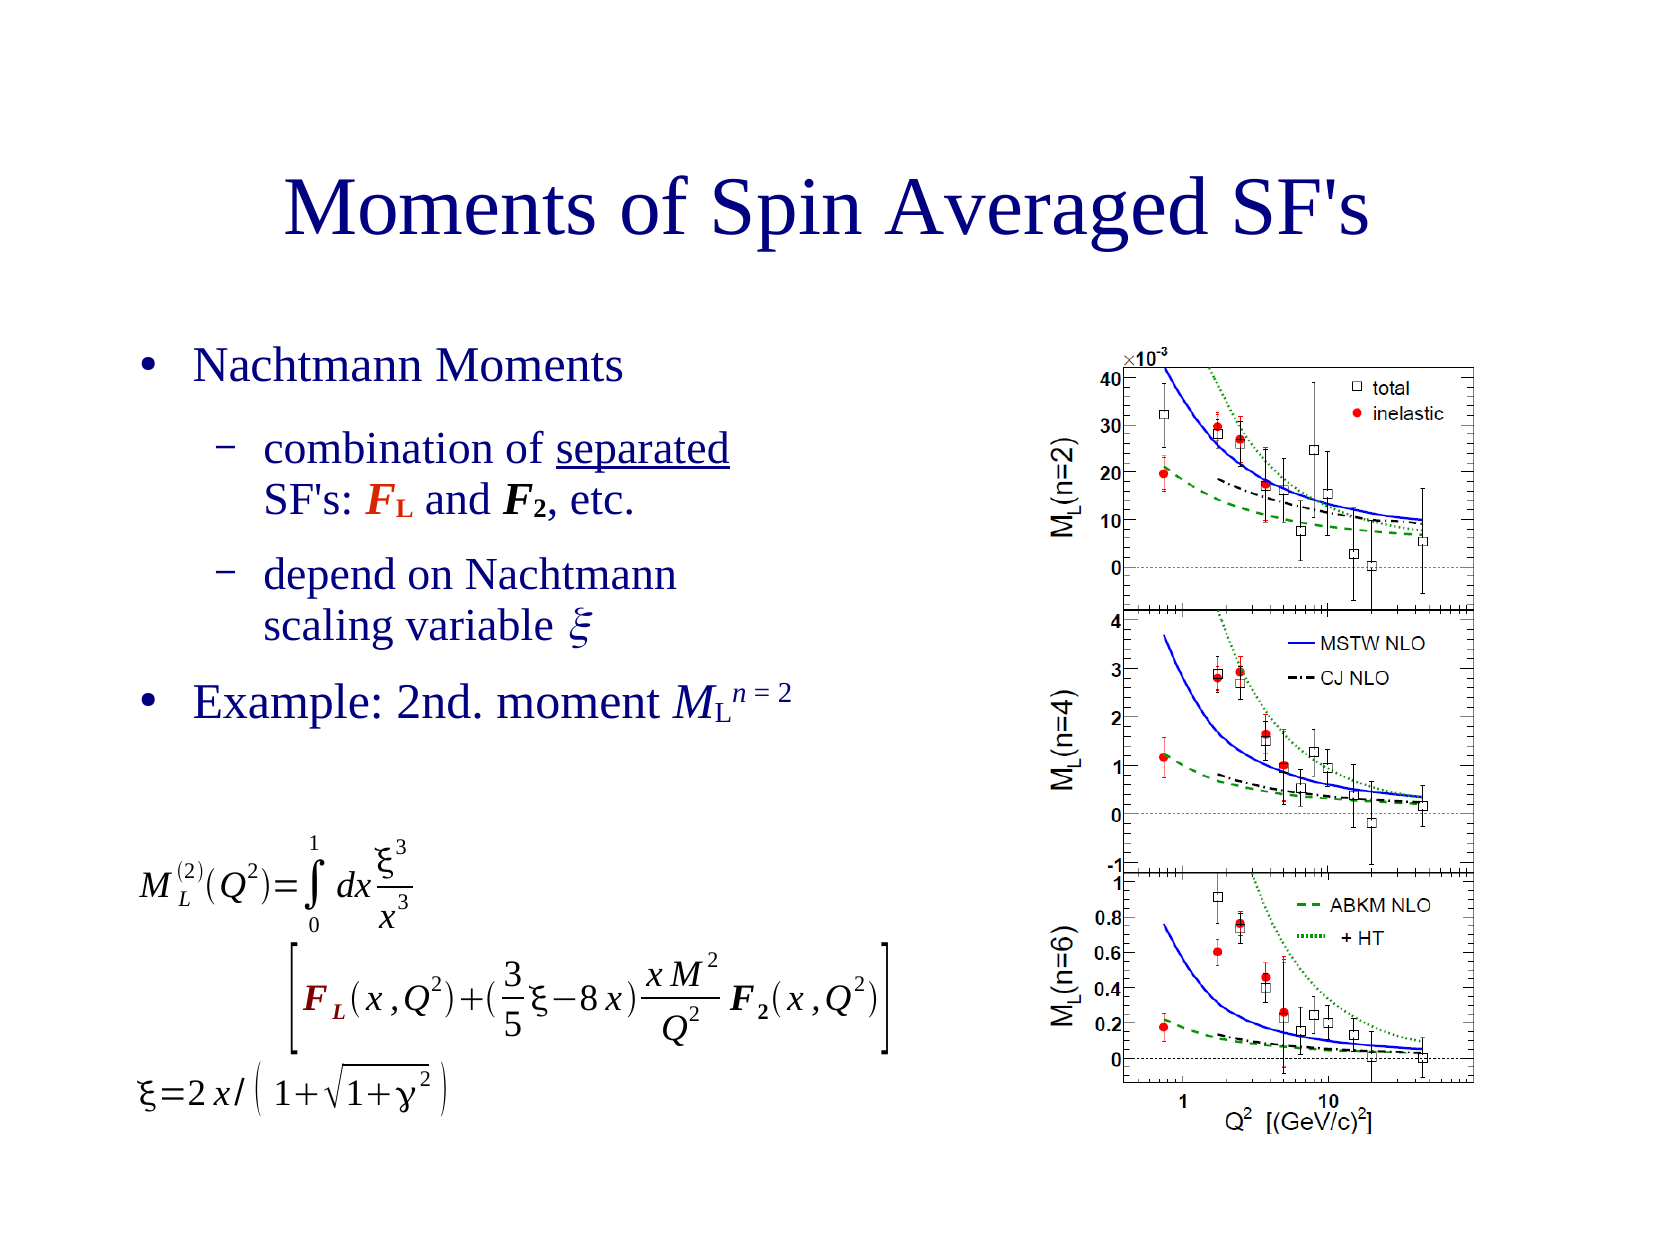

# Moments of Spin Averaged SF's
Nachtmann Moments
combination of separated SF's: FL and F2, etc.
depend on Nachtmann scaling variable 
Example: 2nd. moment MLn = 2